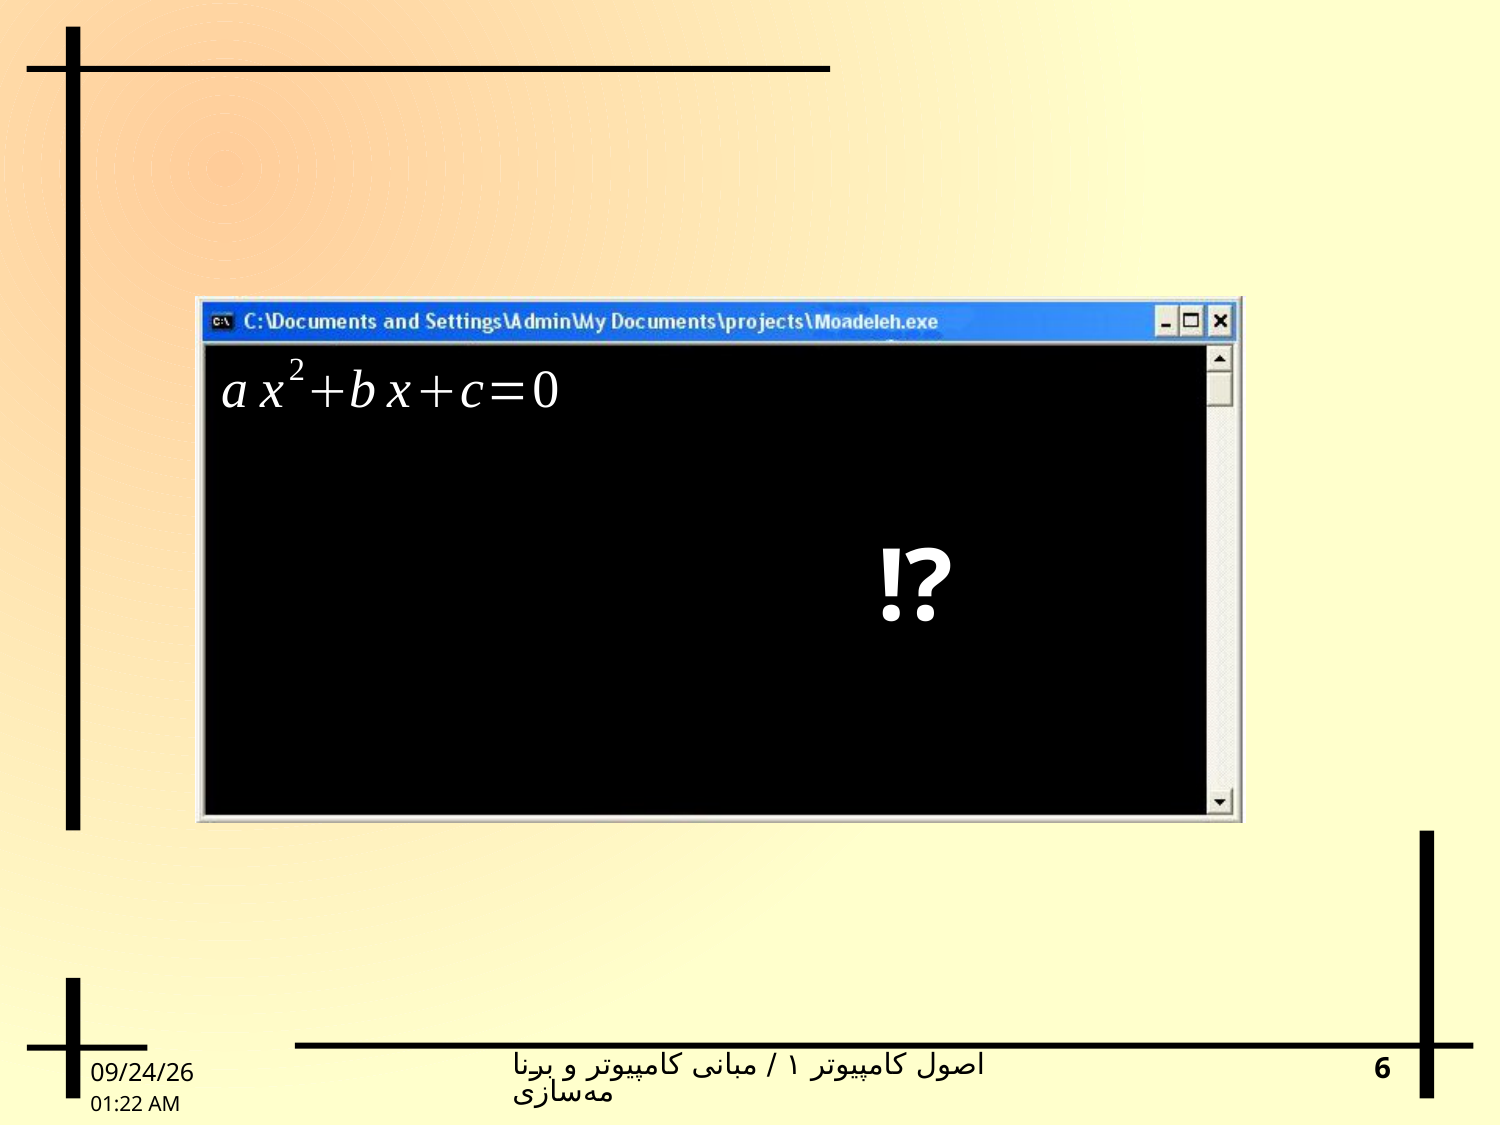

!?
اصول کامپیوتر ۱ / مبانی کامپیوتر و برنامه‌سازی
6